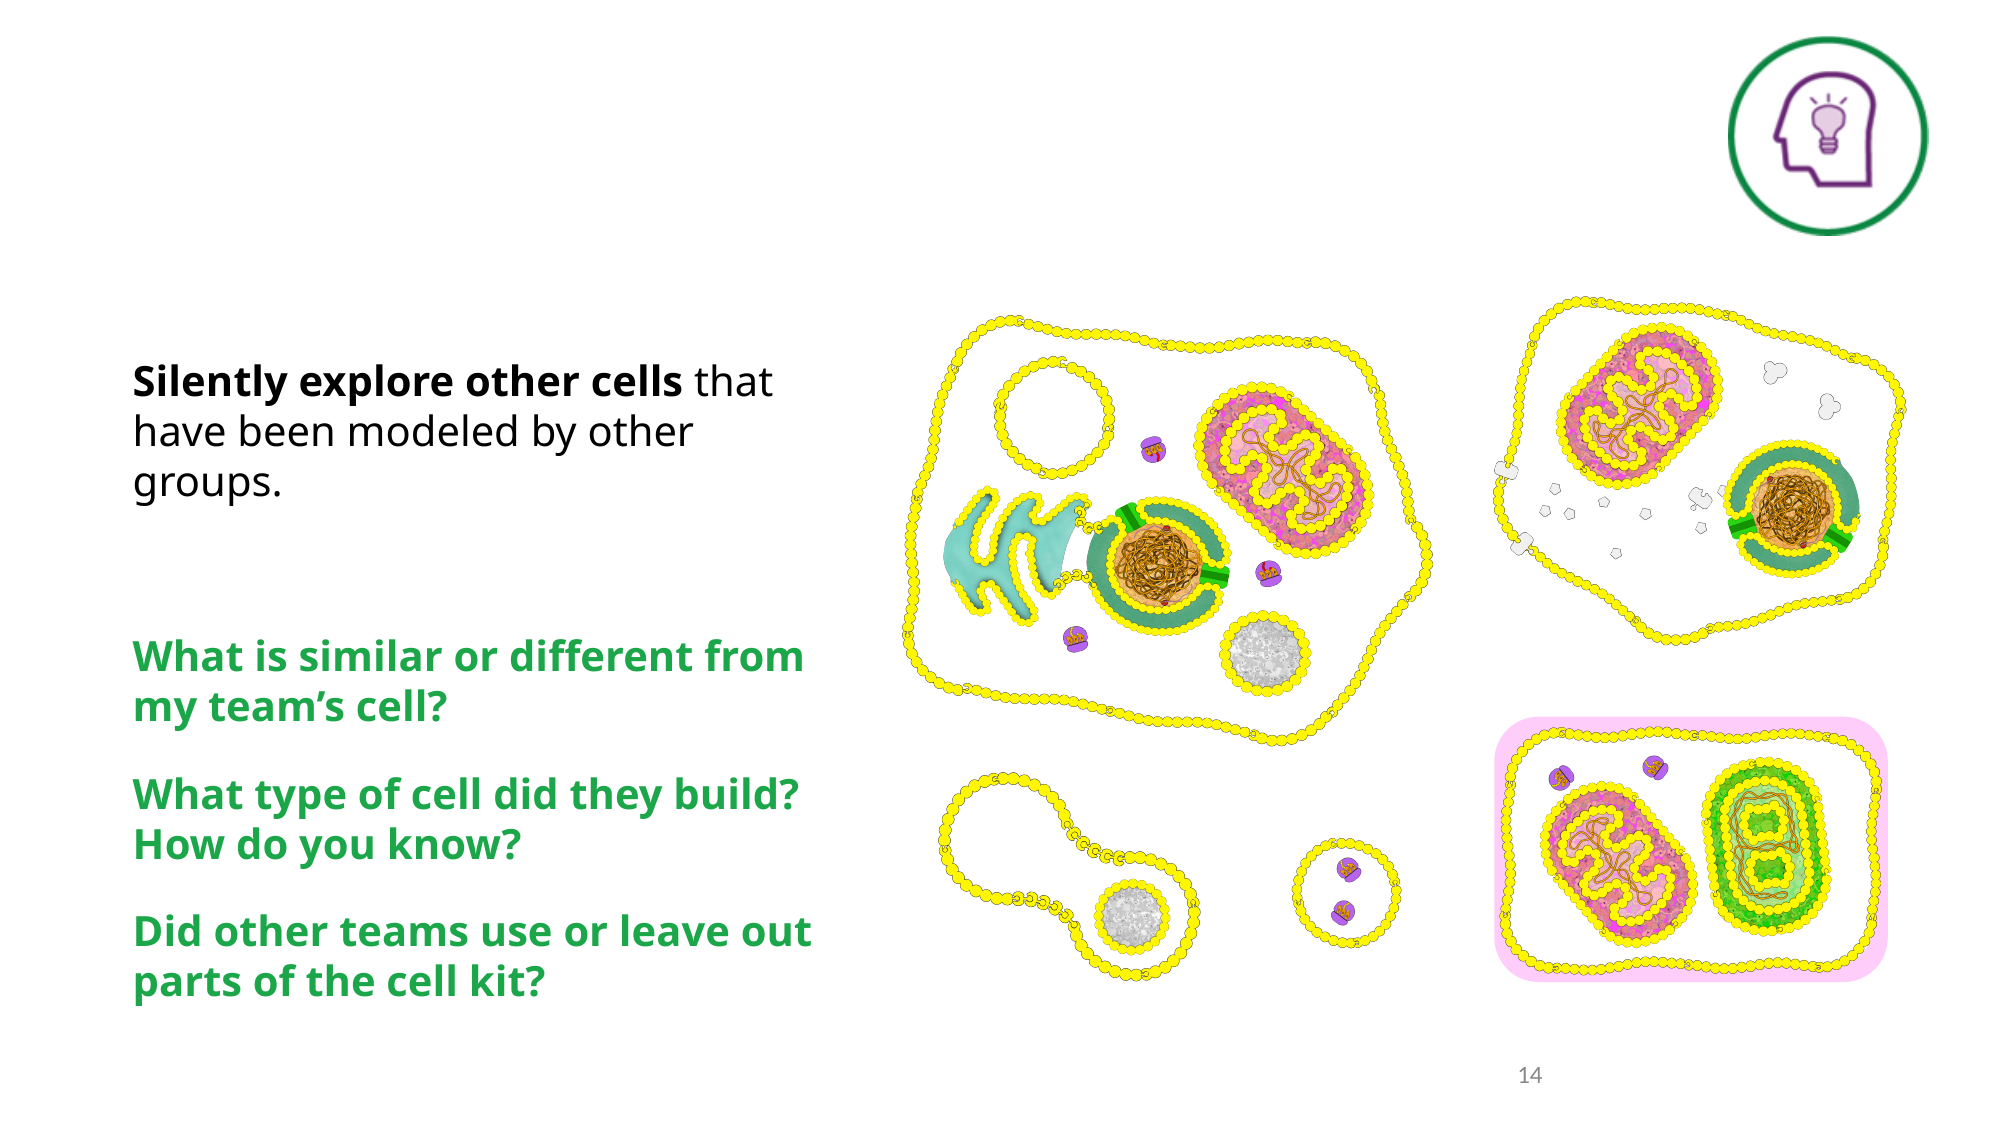

Gallery Walk
Silently explore other cells that have been modeled by other groups.
What is similar or different from my team’s cell?
What type of cell did they build? How do you know?
Did other teams use or leave out parts of the cell kit?